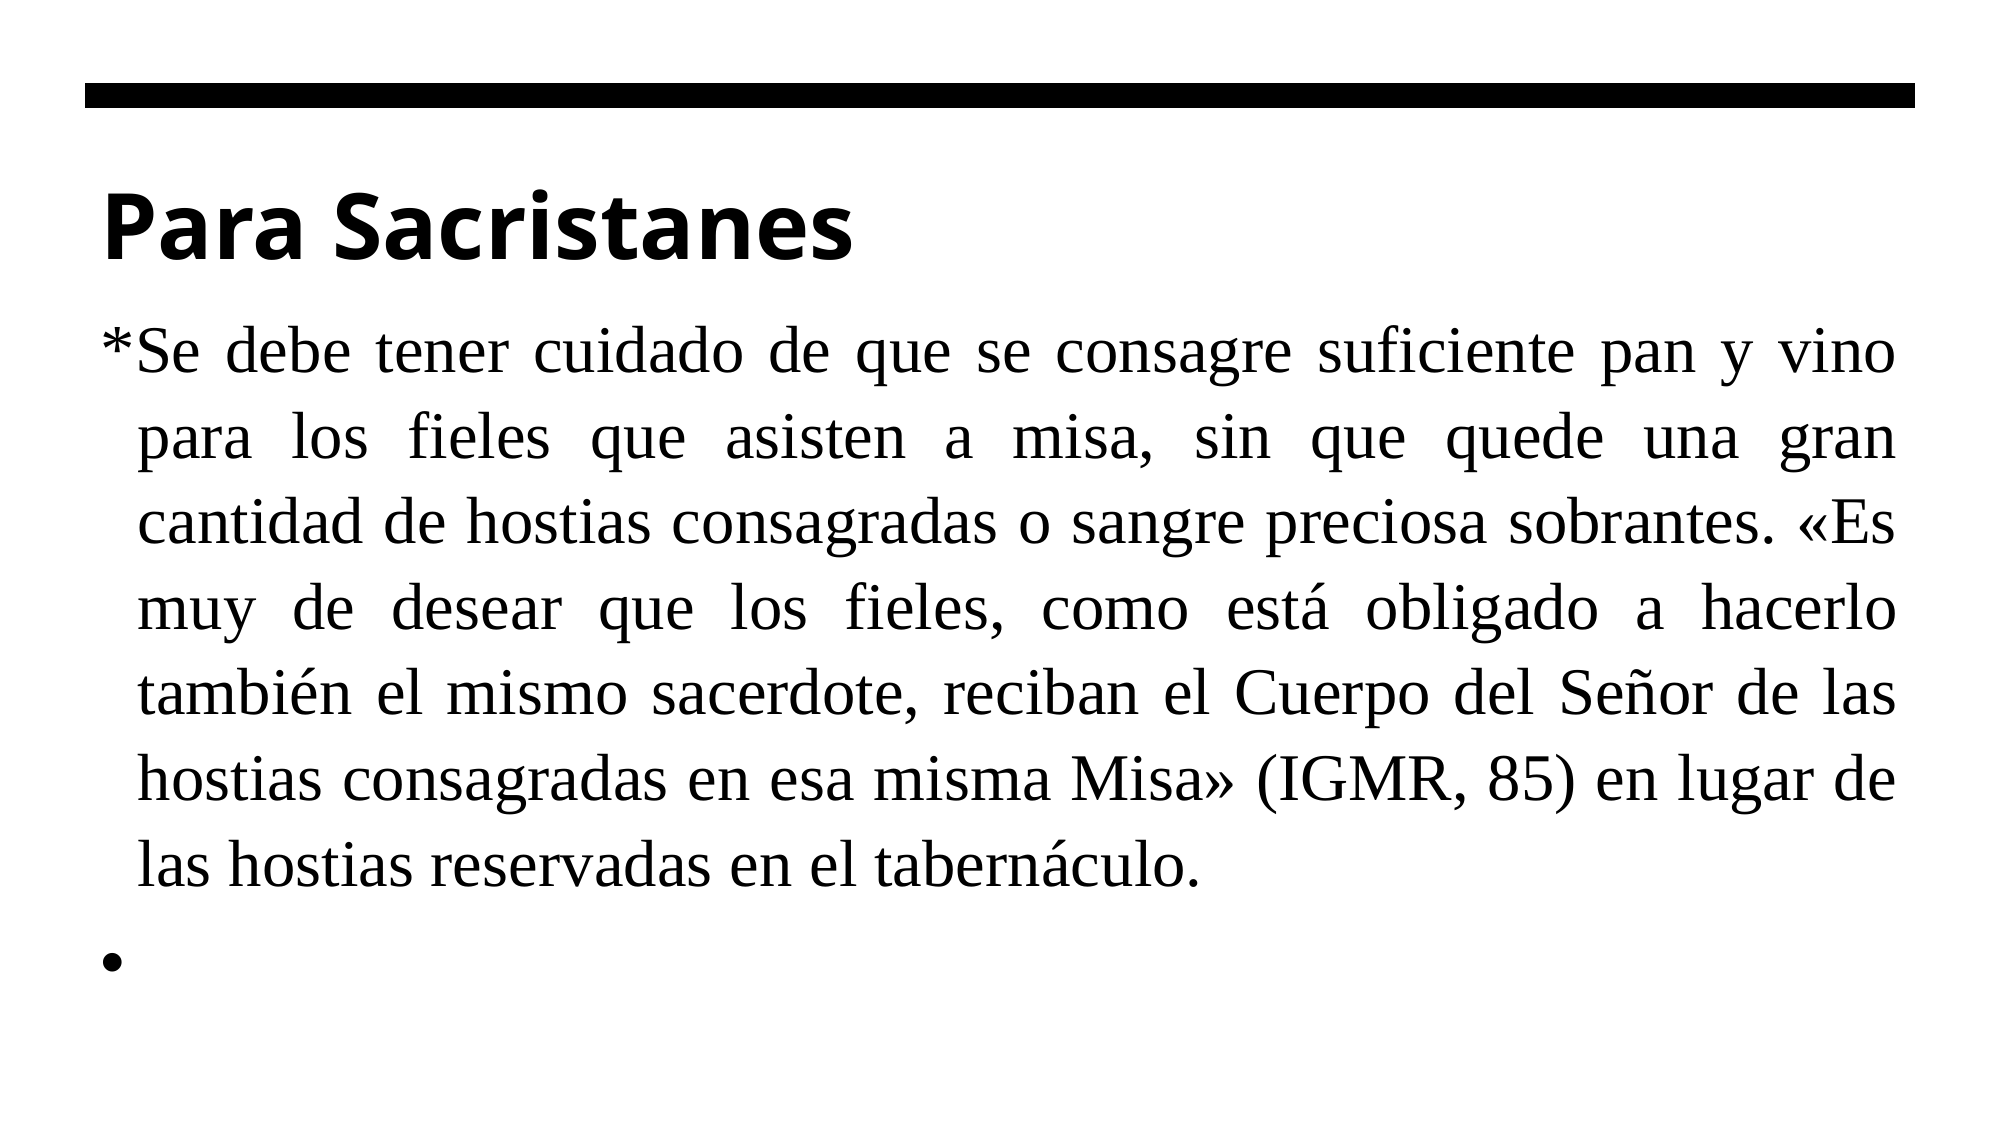

# Para Sacristanes
*Se debe tener cuidado de que se consagre suficiente pan y vino para los fieles que asisten a misa, sin que quede una gran cantidad de hostias consagradas o sangre preciosa sobrantes. «Es muy de desear que los fieles, como está obligado a hacerlo también el mismo sacerdote, reciban el Cuerpo del Señor de las hostias consagradas en esa misma Misa» (IGMR, 85) en lugar de las hostias reservadas en el tabernáculo.